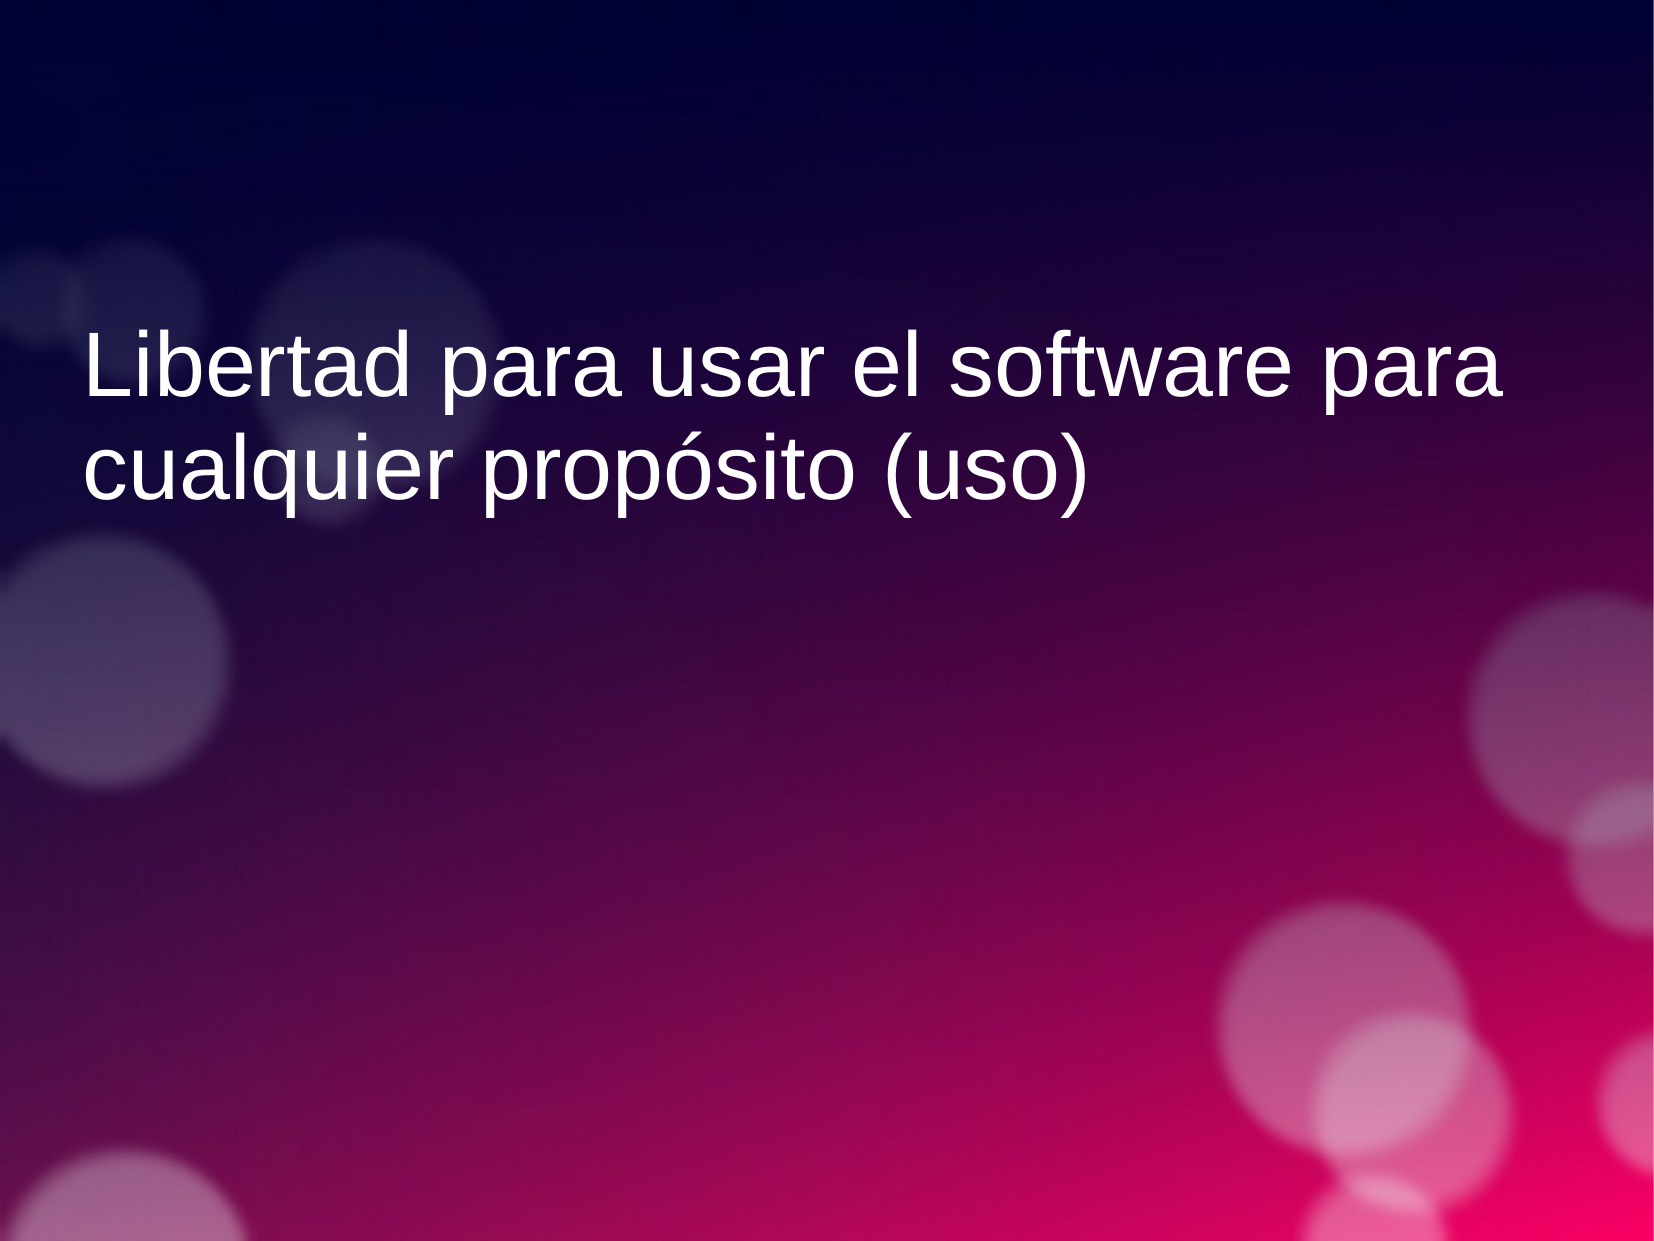

# Libertad para usar el software para cualquier propósito (uso)